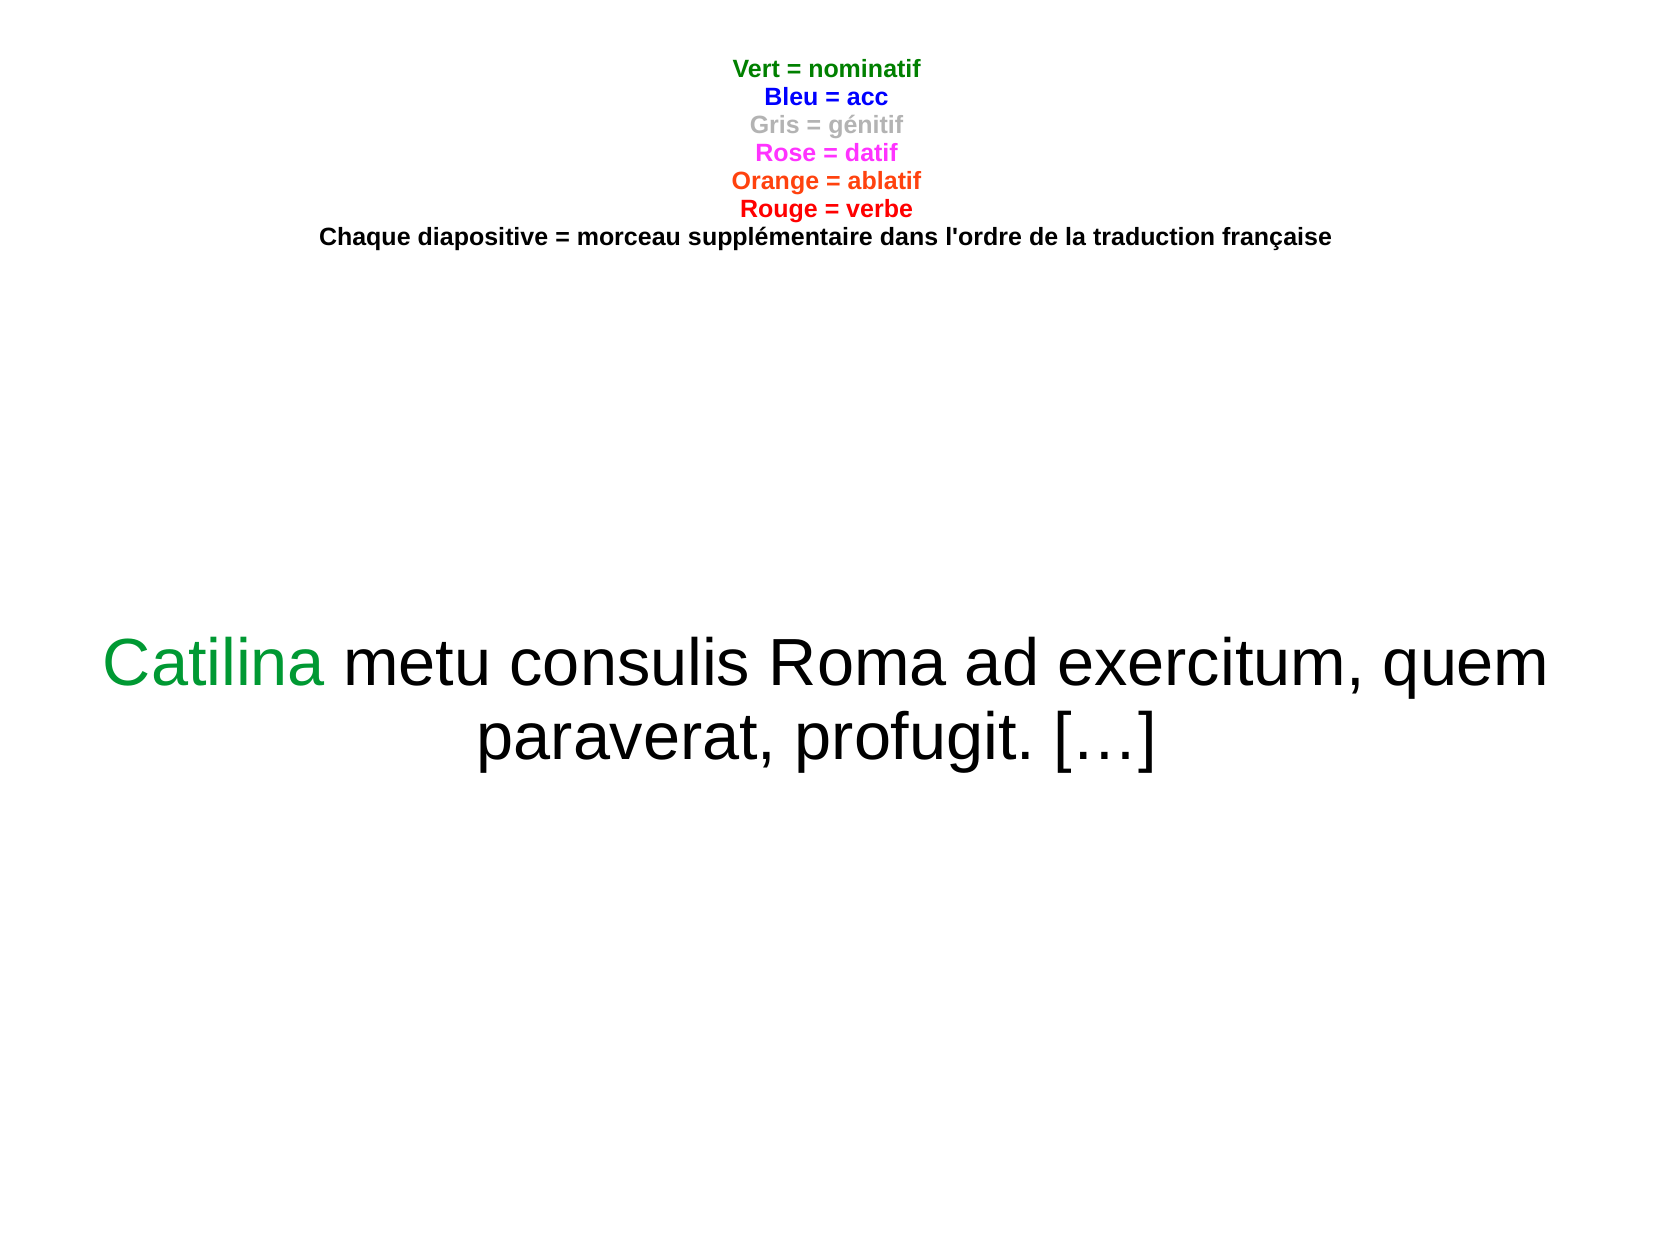

# Vert = nominatif Bleu = acc Gris = génitif Rose = datif Orange = ablatif Rouge = verbe Chaque diapositive = morceau supplémentaire dans l'ordre de la traduction française
Catilina metu consulis Roma ad exercitum, quem paraverat, profugit. […]